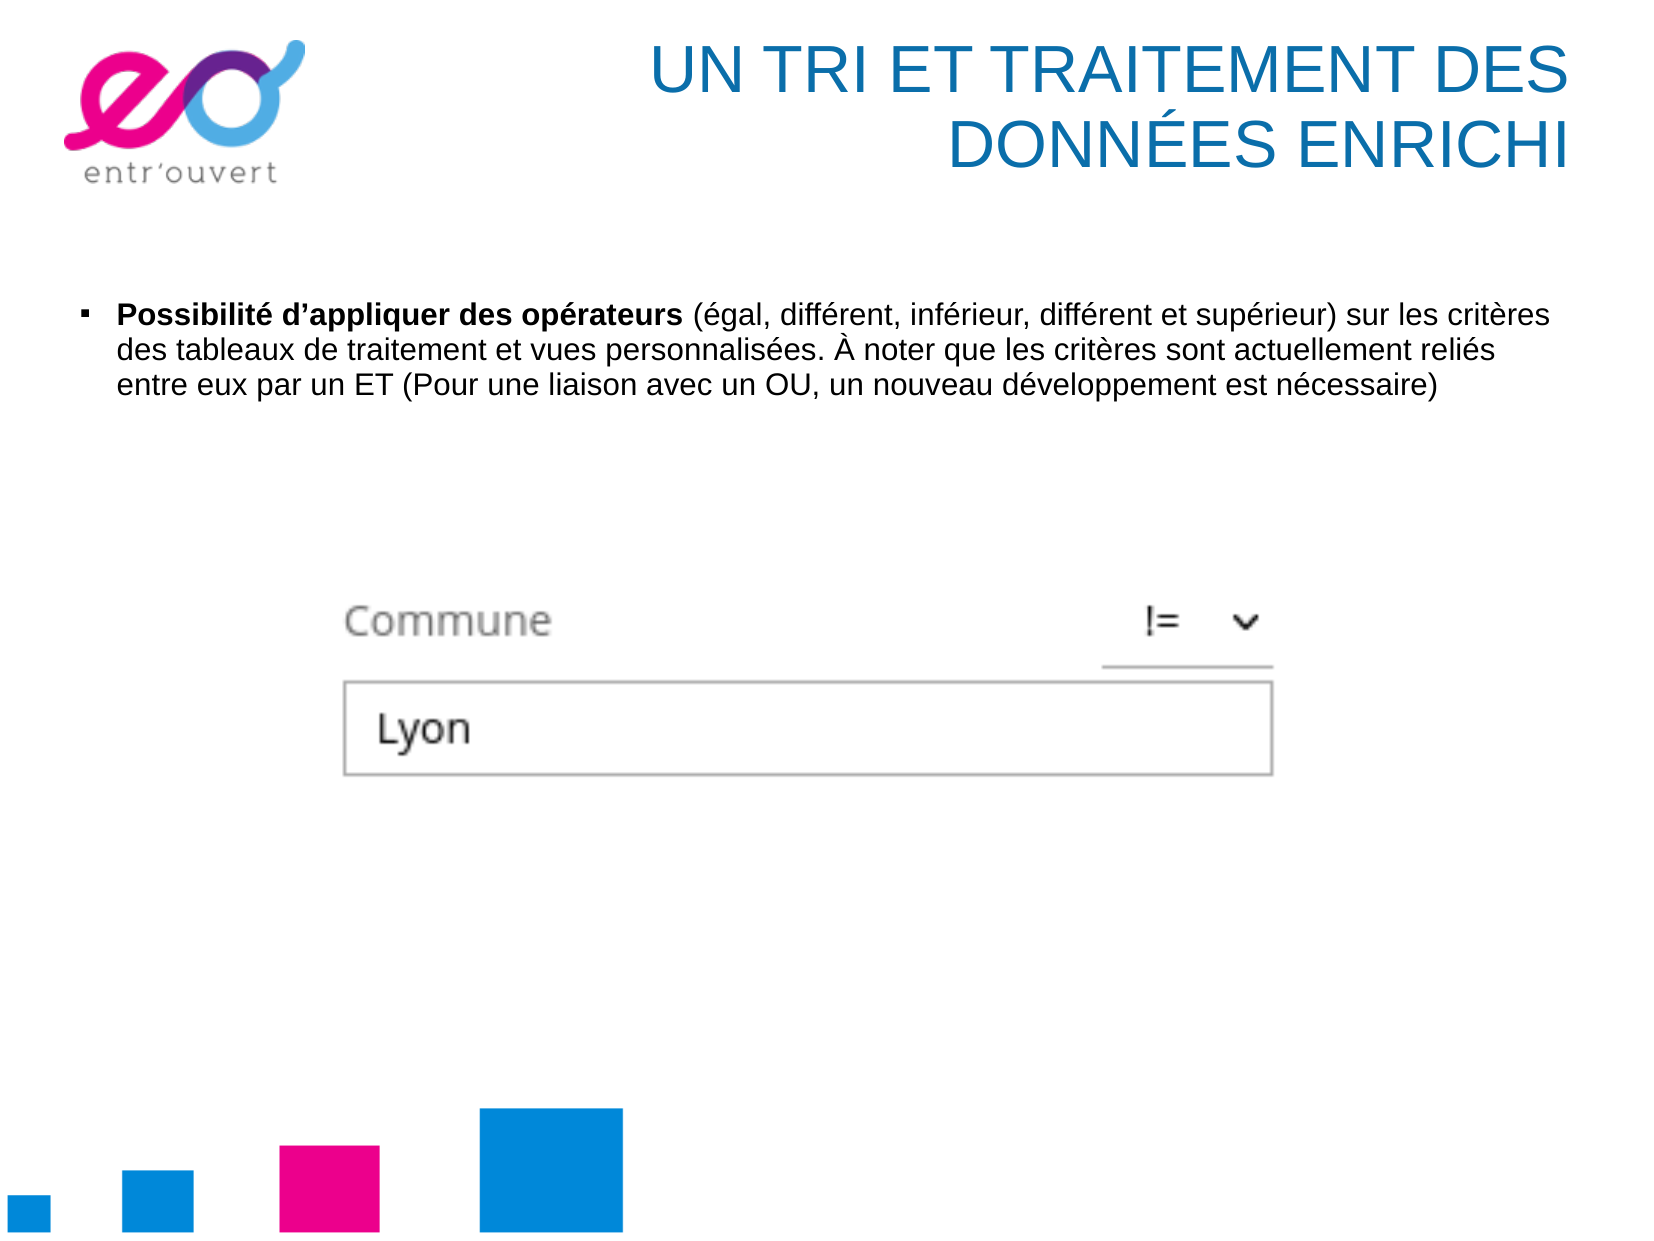

# Un TRI ET TRAITEMENT DES DONNÉES ENRICHI
Possibilité d’appliquer des opérateurs (égal, différent, inférieur, différent et supérieur) sur les critères des tableaux de traitement et vues personnalisées. À noter que les critères sont actuellement reliés entre eux par un ET (Pour une liaison avec un OU, un nouveau développement est nécessaire)